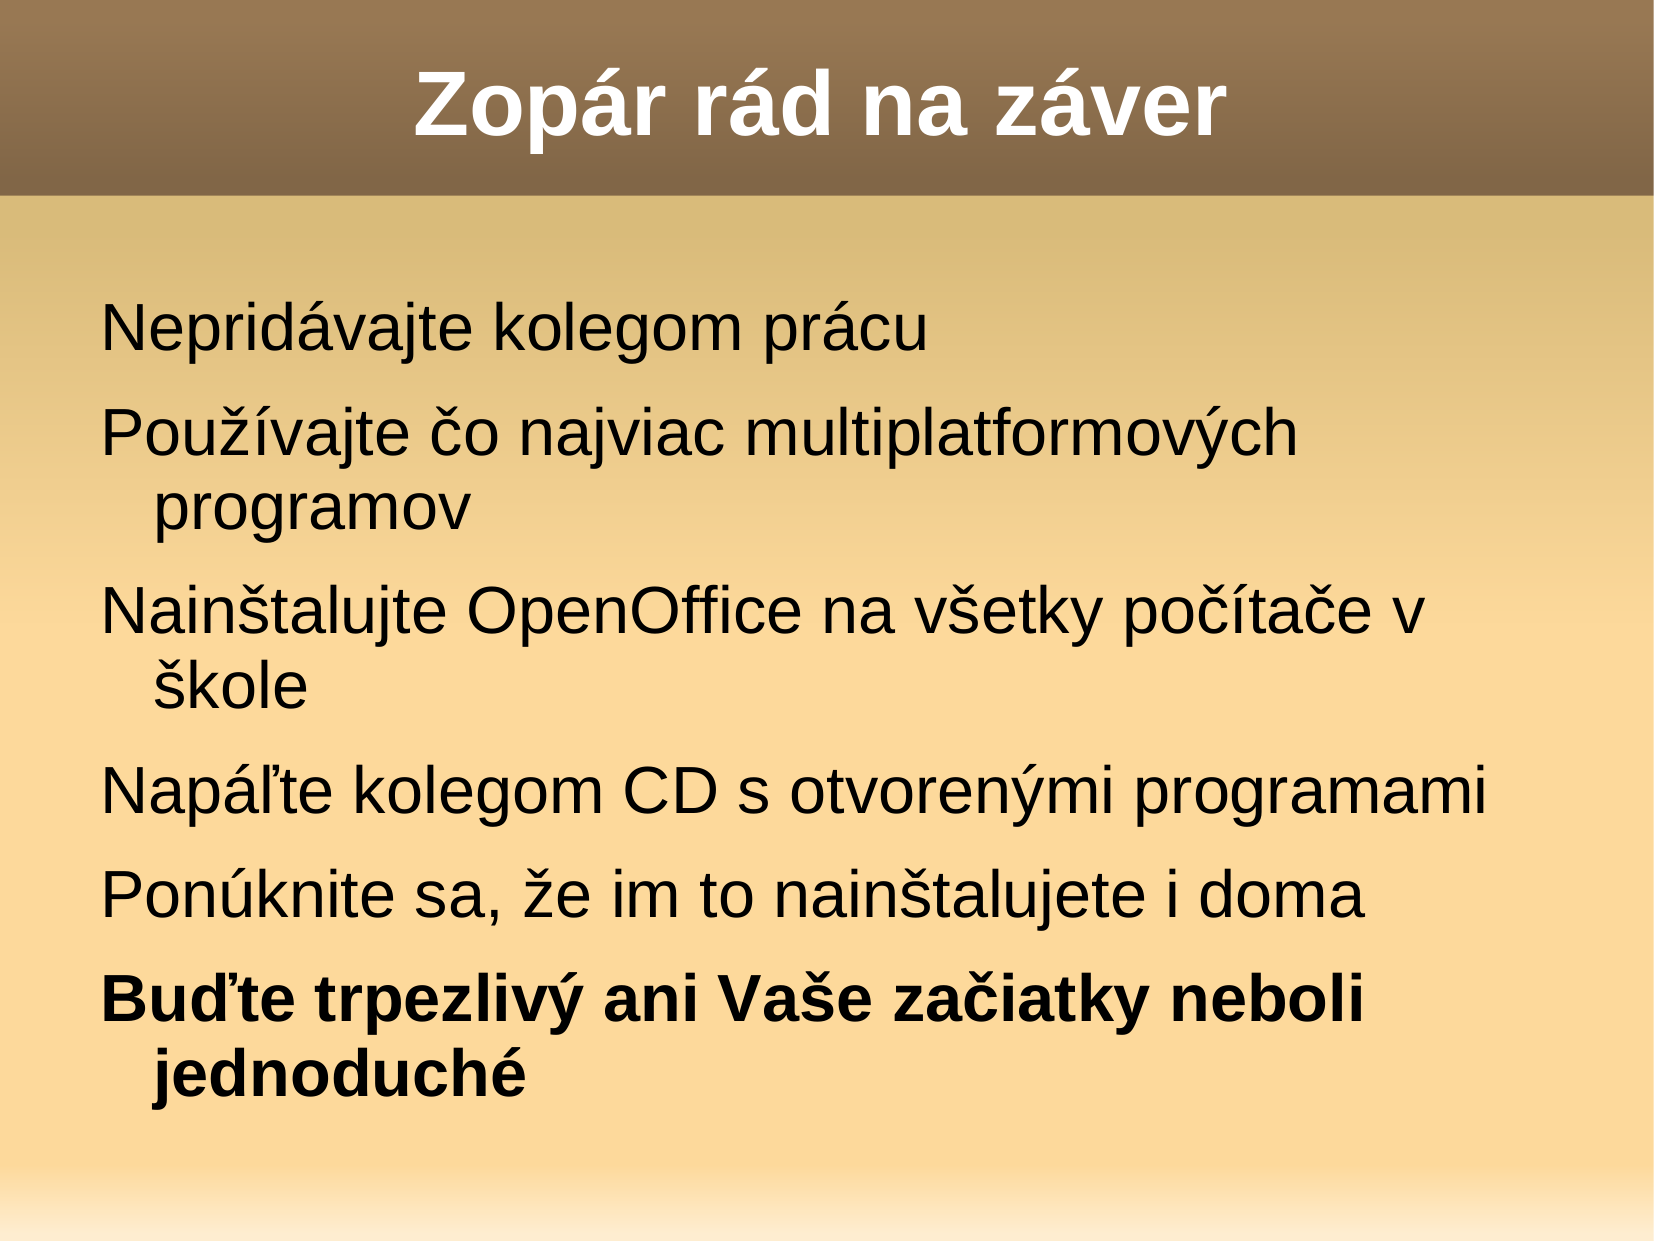

# Zopár rád na záver
Nepridávajte kolegom prácu
Používajte čo najviac multiplatformových programov
Nainštalujte OpenOffice na všetky počítače v škole
Napáľte kolegom CD s otvorenými programami
Ponúknite sa, že im to nainštalujete i doma
Buďte trpezlivý ani Vaše začiatky neboli jednoduché